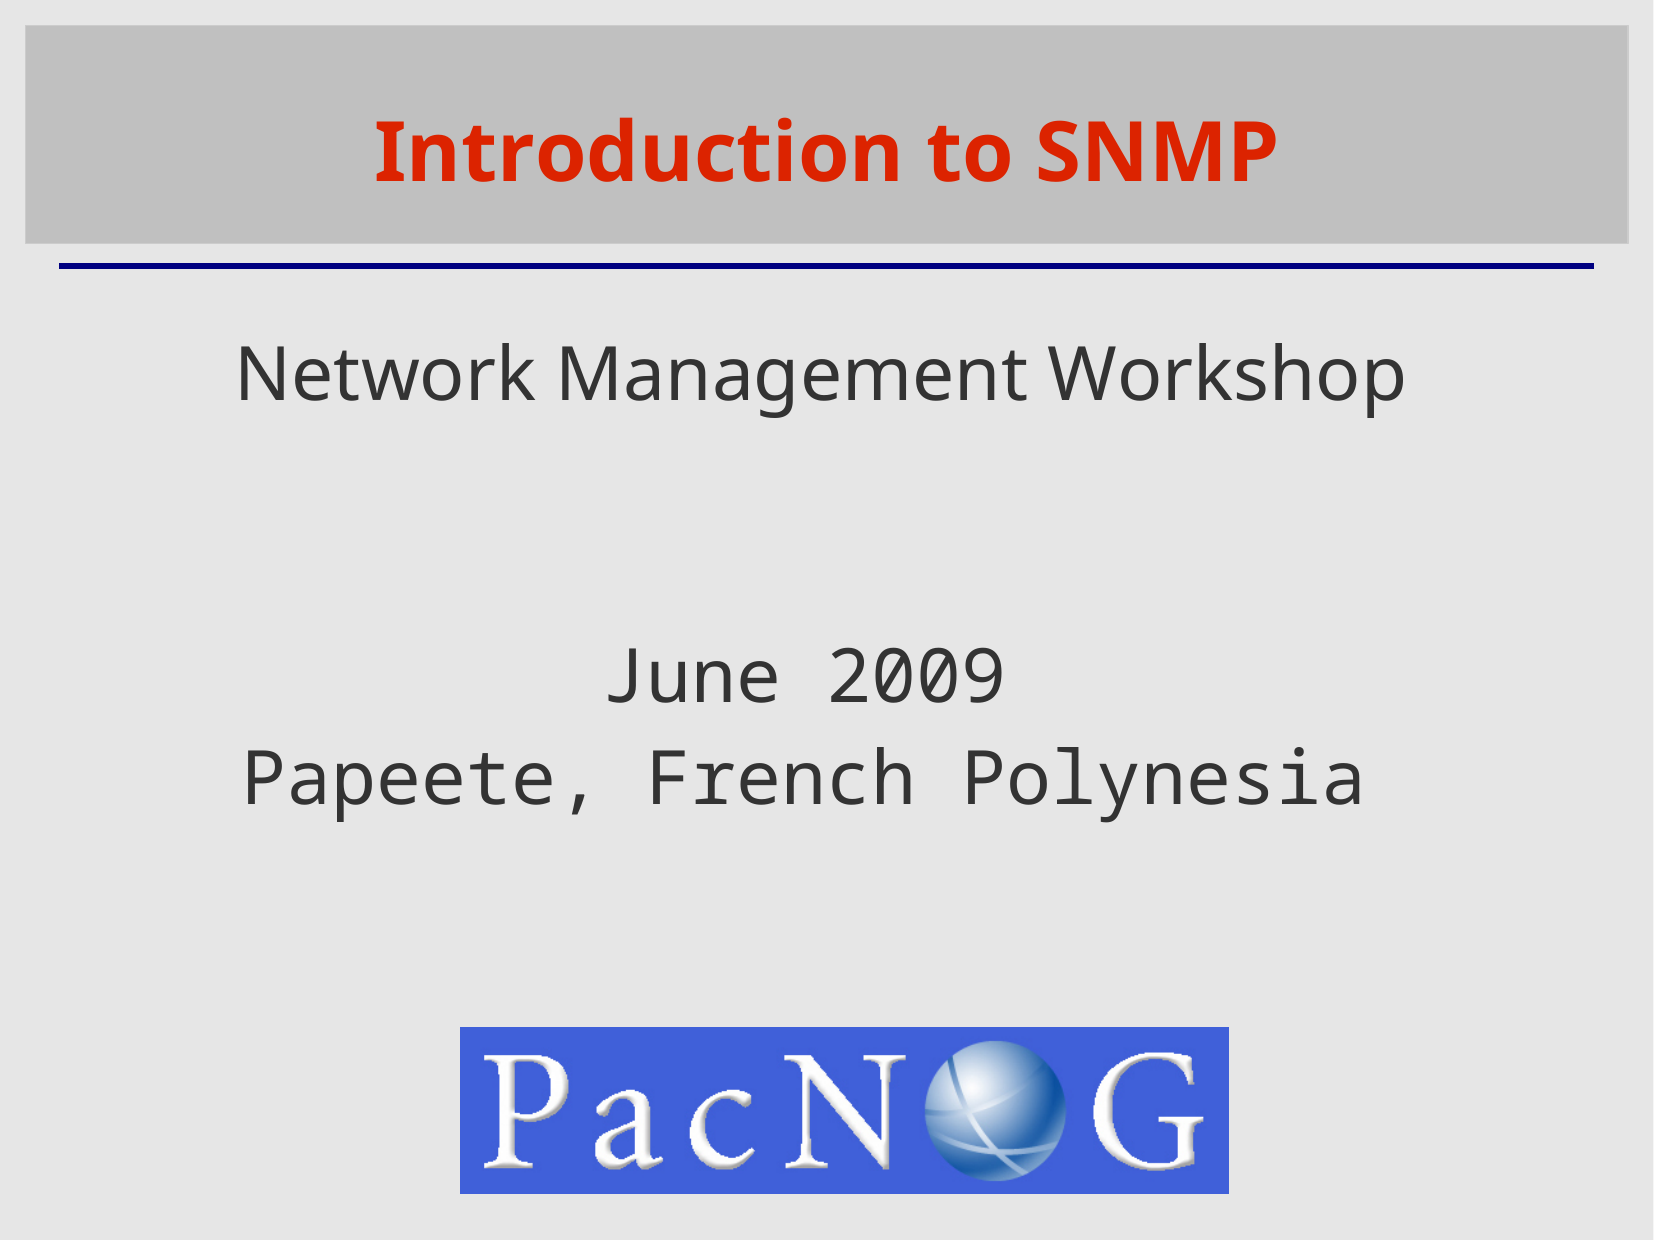

Introduction to SNMP
# Network Management Workshop
June 2009
Papeete, French Polynesia